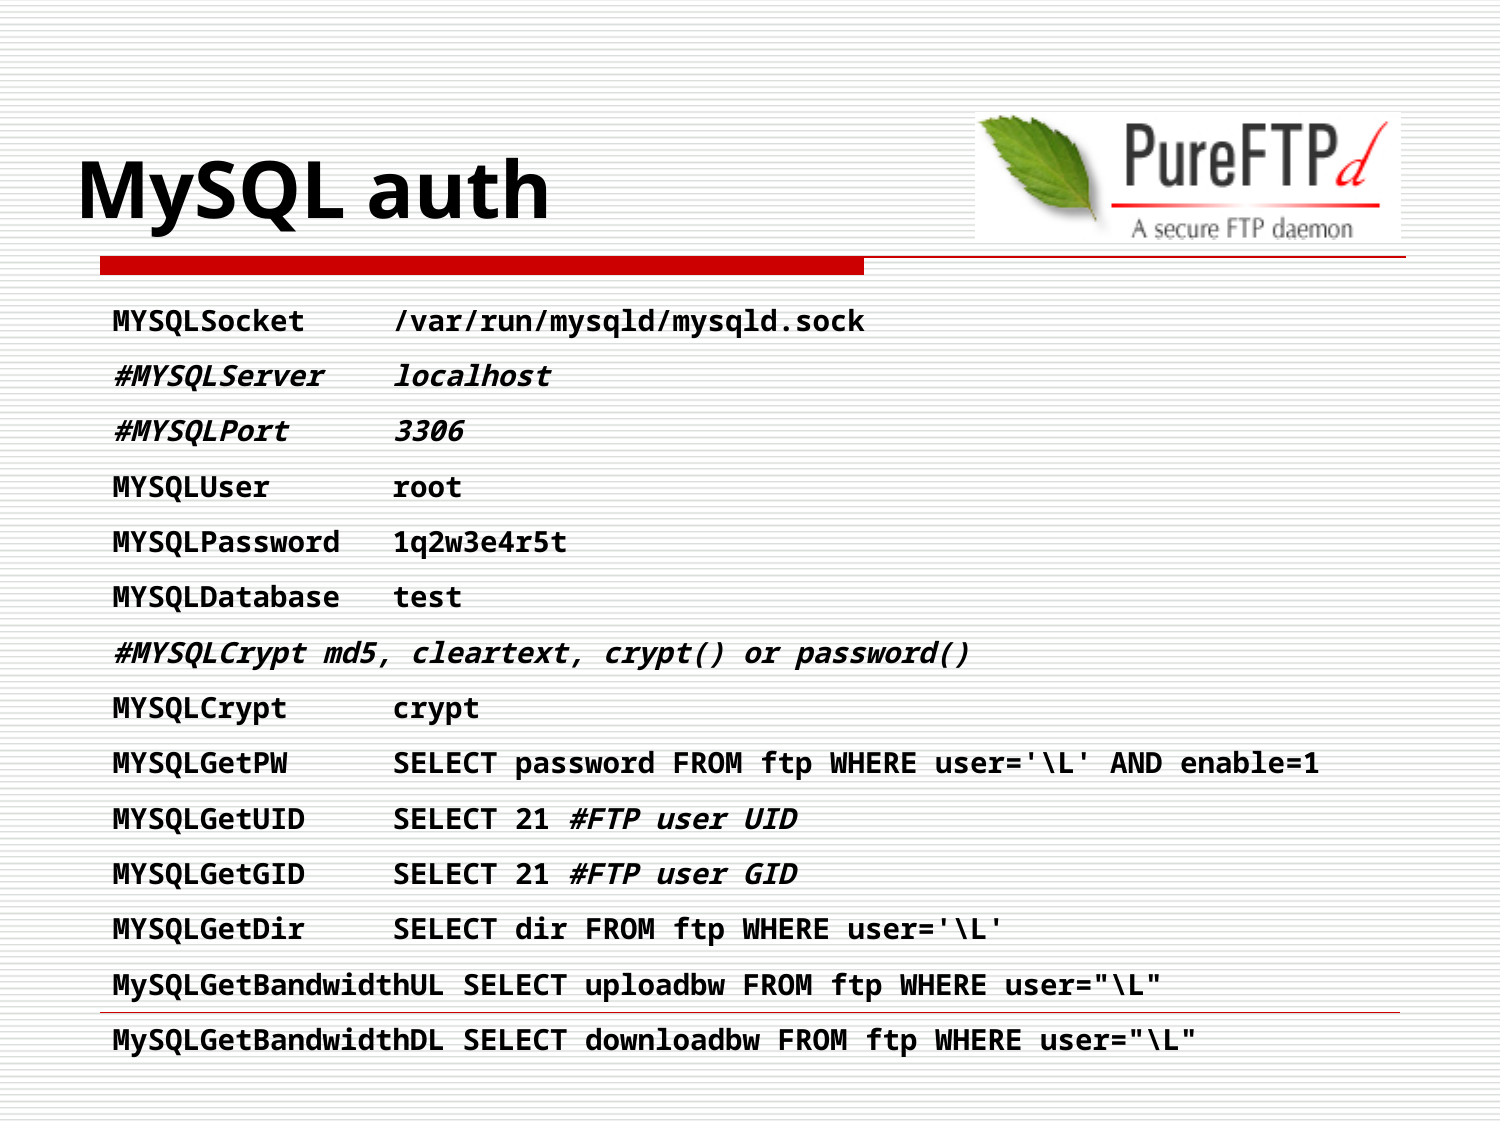

# MySQL auth
MYSQLSocket /var/run/mysqld/mysqld.sock
#MYSQLServer localhost
#MYSQLPort 3306
MYSQLUser root
MYSQLPassword 1q2w3e4r5t
MYSQLDatabase test
#MYSQLCrypt md5, cleartext, crypt() or password()
MYSQLCrypt crypt
MYSQLGetPW SELECT password FROM ftp WHERE user='\L' AND enable=1
MYSQLGetUID SELECT 21 #FTP user UID
MYSQLGetGID SELECT 21 #FTP user GID
MYSQLGetDir SELECT dir FROM ftp WHERE user='\L'
MySQLGetBandwidthUL SELECT uploadbw FROM ftp WHERE user="\L"
MySQLGetBandwidthDL SELECT downloadbw FROM ftp WHERE user="\L"